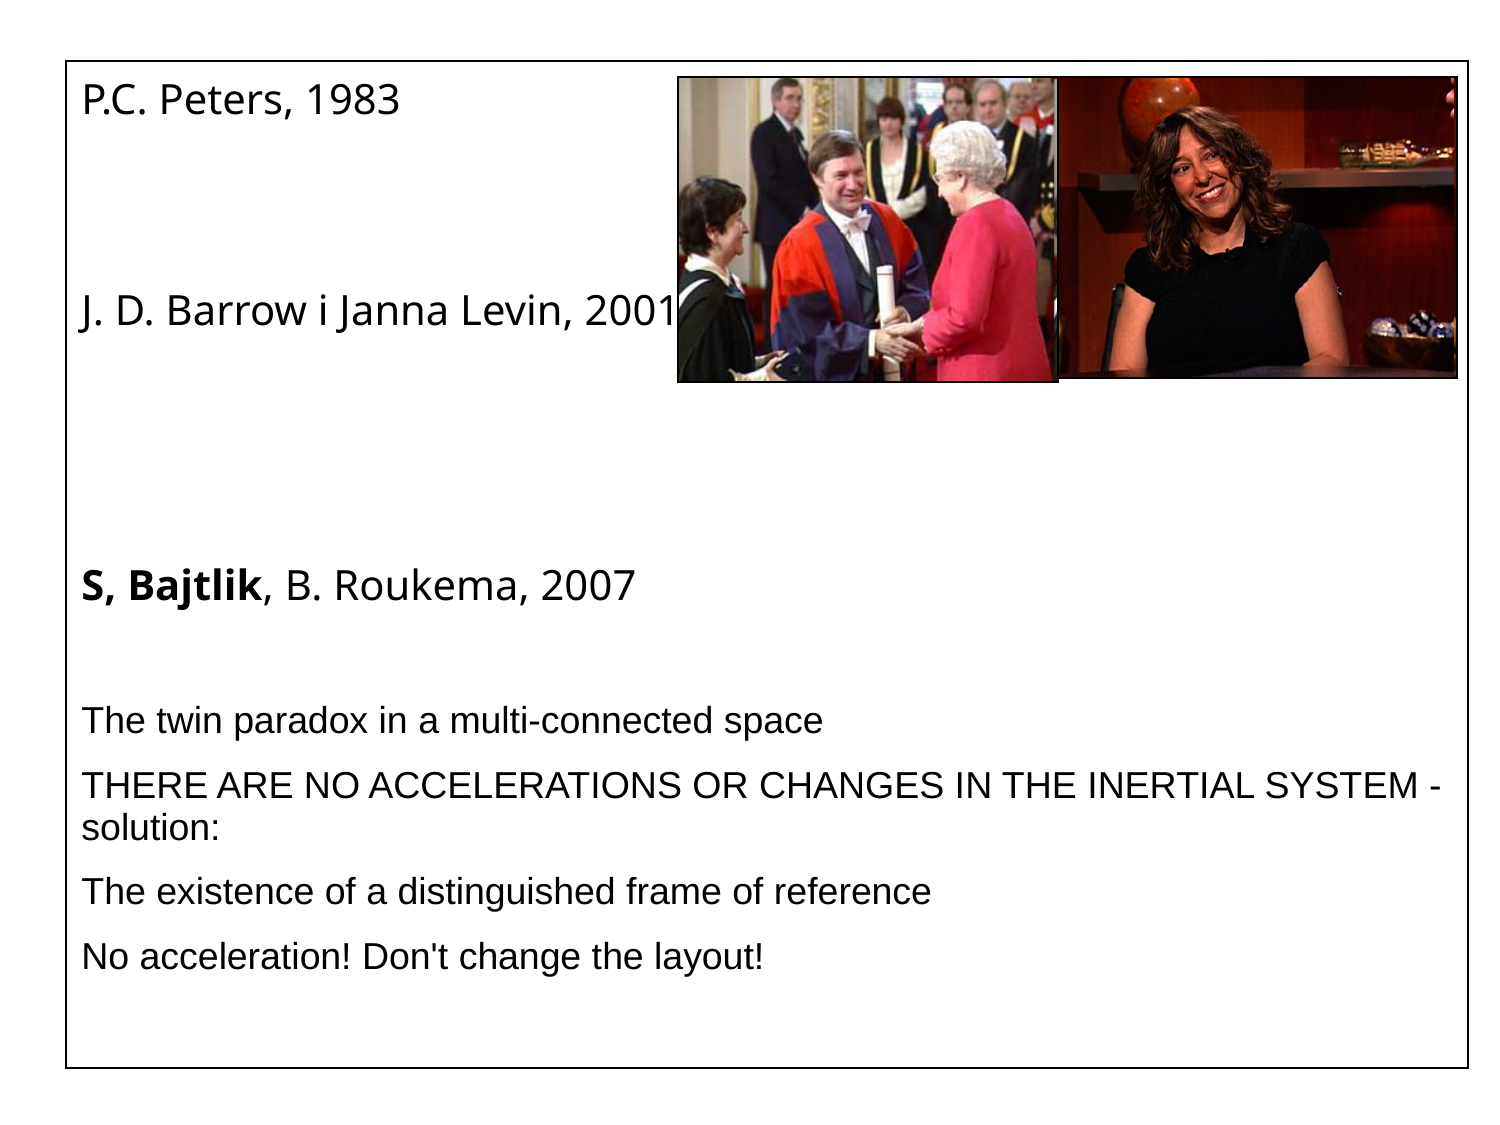

P.C. Peters, 1983
J. D. Barrow i Janna Levin, 2001
S, Bajtlik, B. Roukema, 2007
The twin paradox in a multi-connected space
THERE ARE NO ACCELERATIONS OR CHANGES IN THE INERTIAL SYSTEM - solution:
The existence of a distinguished frame of reference
No acceleration! Don't change the layout!